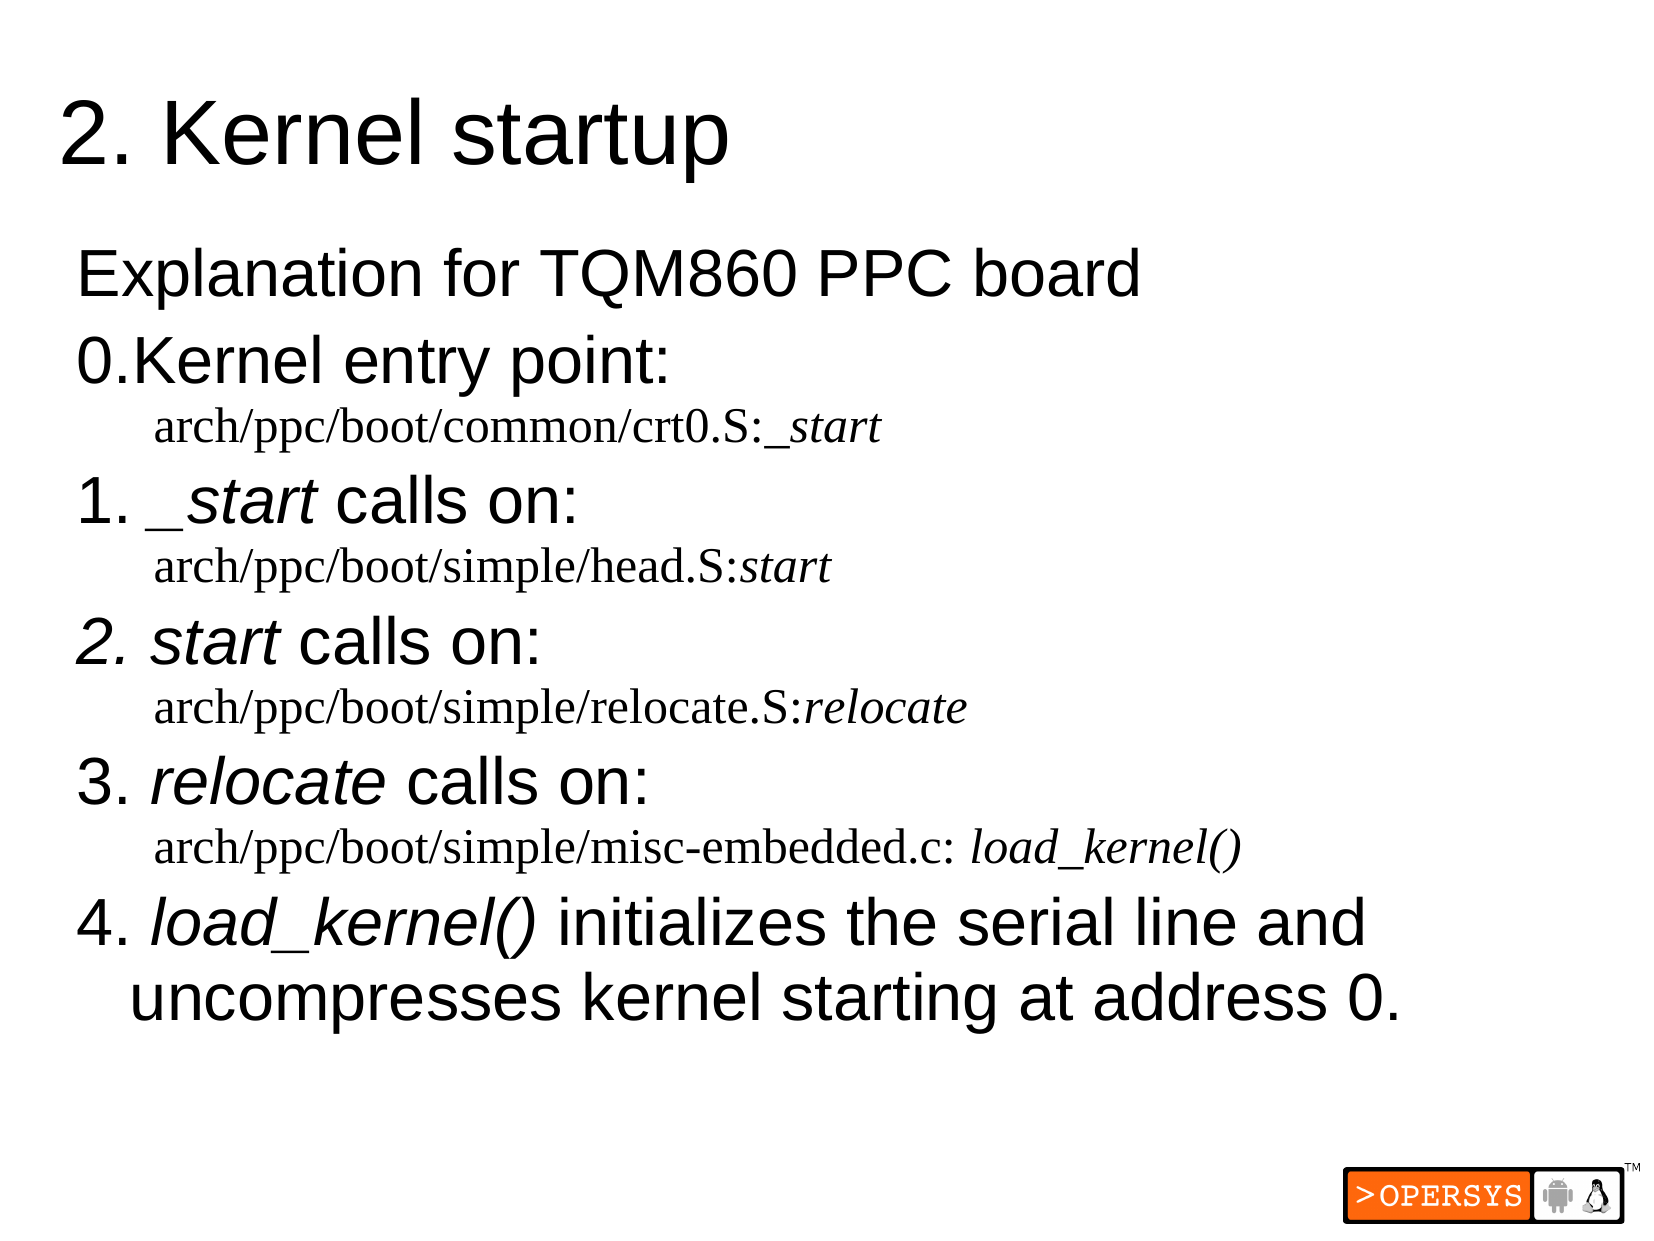

# 2. Kernel startup
Explanation for TQM860 PPC board
Kernel entry point:
arch/ppc/boot/common/crt0.S:_start
 _start calls on:
arch/ppc/boot/simple/head.S:start
 start calls on:
arch/ppc/boot/simple/relocate.S:relocate
 relocate calls on:
arch/ppc/boot/simple/misc-embedded.c: load_kernel()
 load_kernel() initializes the serial line and uncompresses kernel starting at address 0.